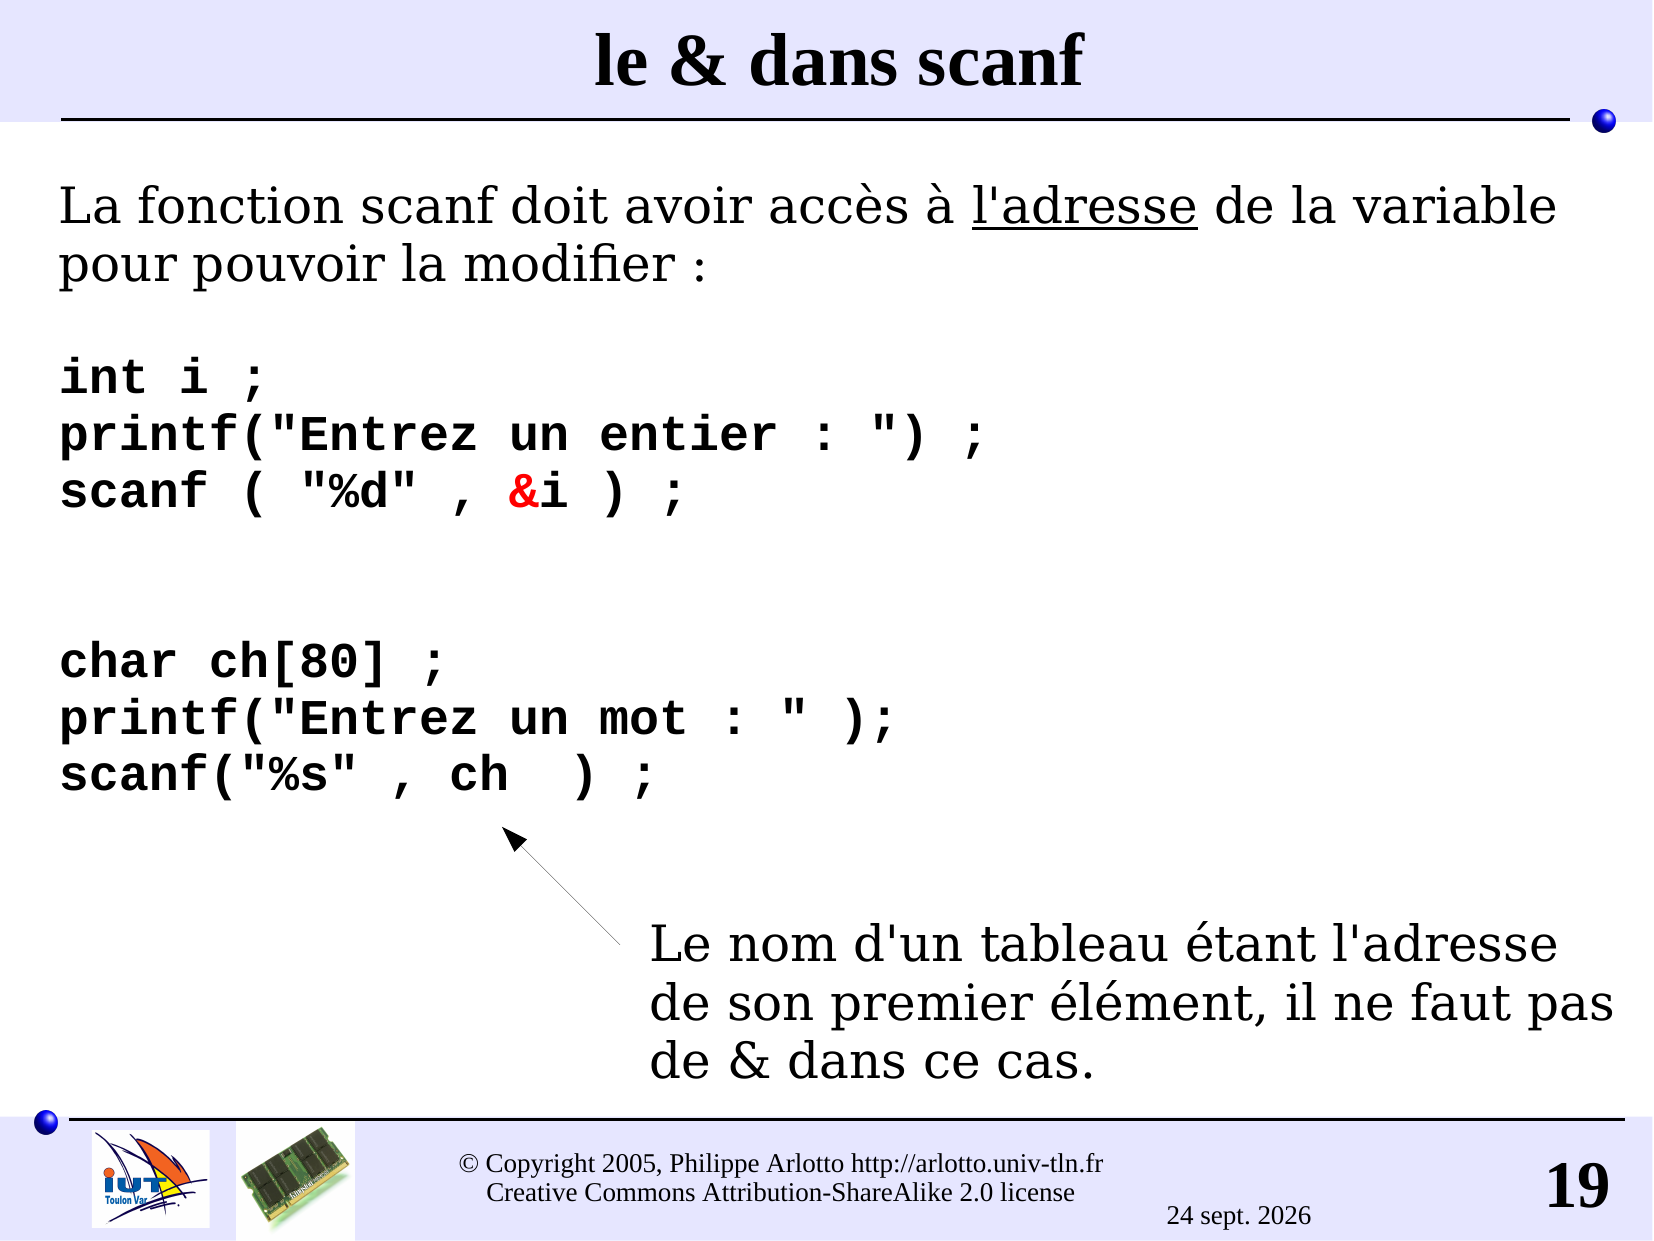

# le & dans scanf
La fonction scanf doit avoir accès à l'adresse de la variable
pour pouvoir la modifier :
int i ;
printf("Entrez un entier : ") ;
scanf ( "%d" , &i ) ;
char ch[80] ;
printf("Entrez un mot : " );
scanf("%s" , ch ) ;
Le nom d'un tableau étant l'adresse
de son premier élément, il ne faut pas
de & dans ce cas.